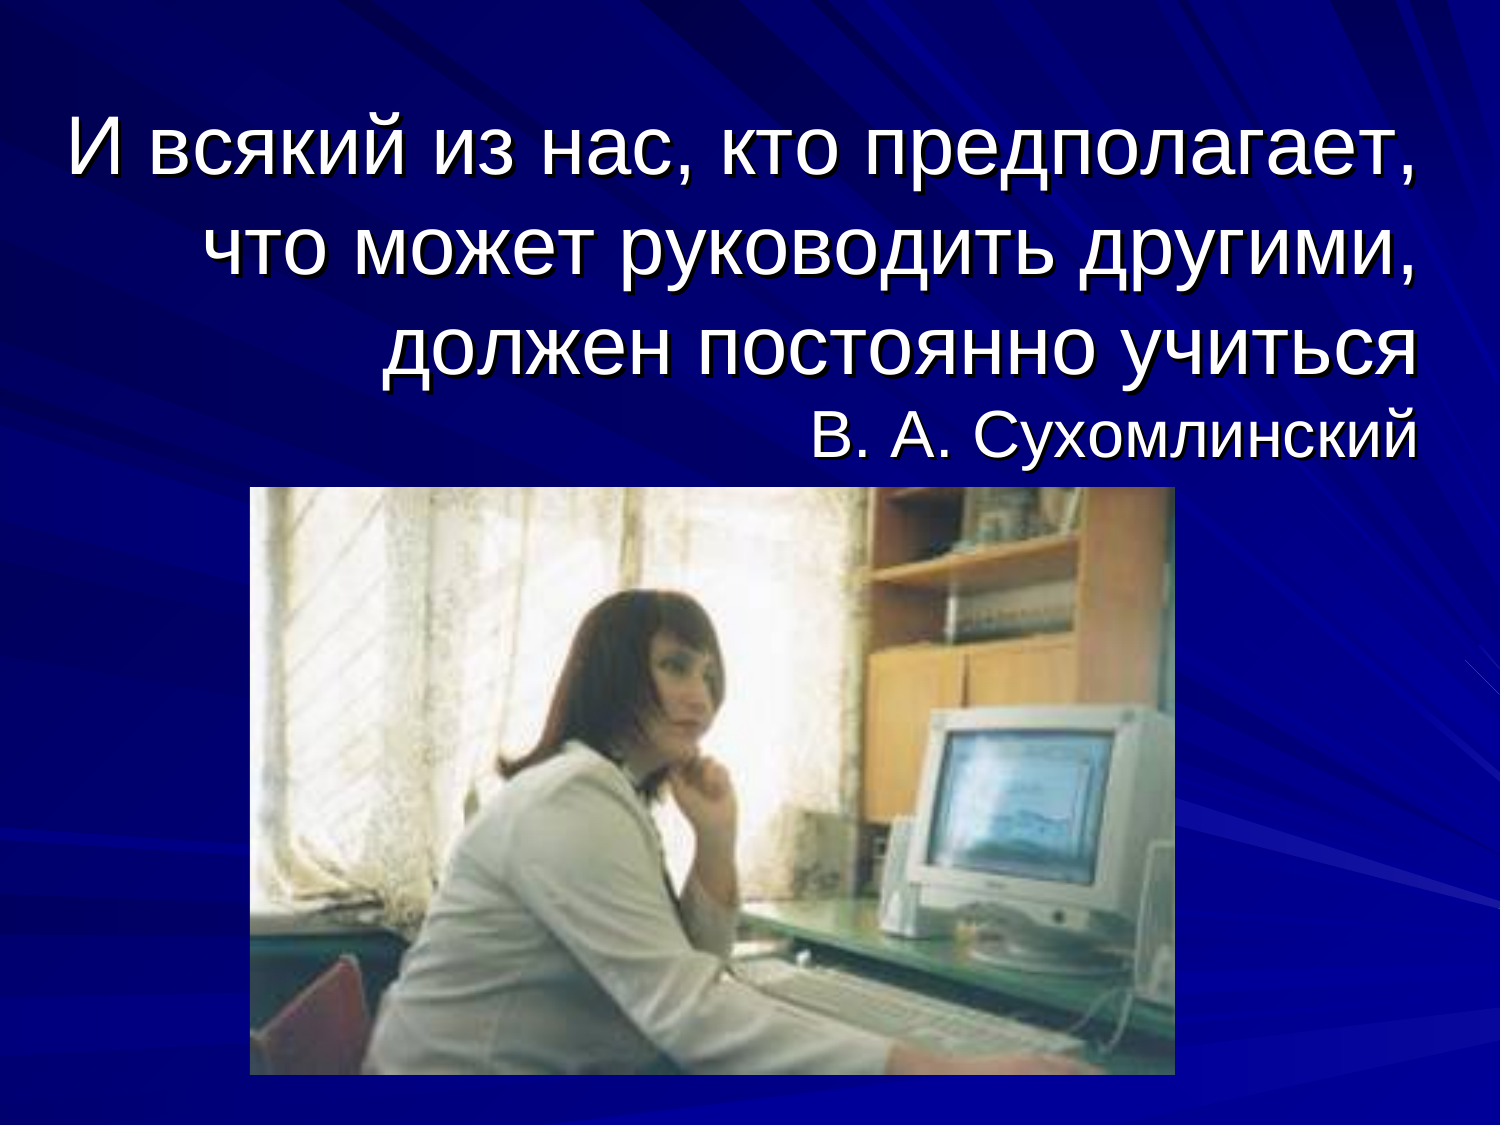

# И всякий из нас, кто предполагает, что может руководить другими, должен постоянно учиться В. А. Сухомлинский